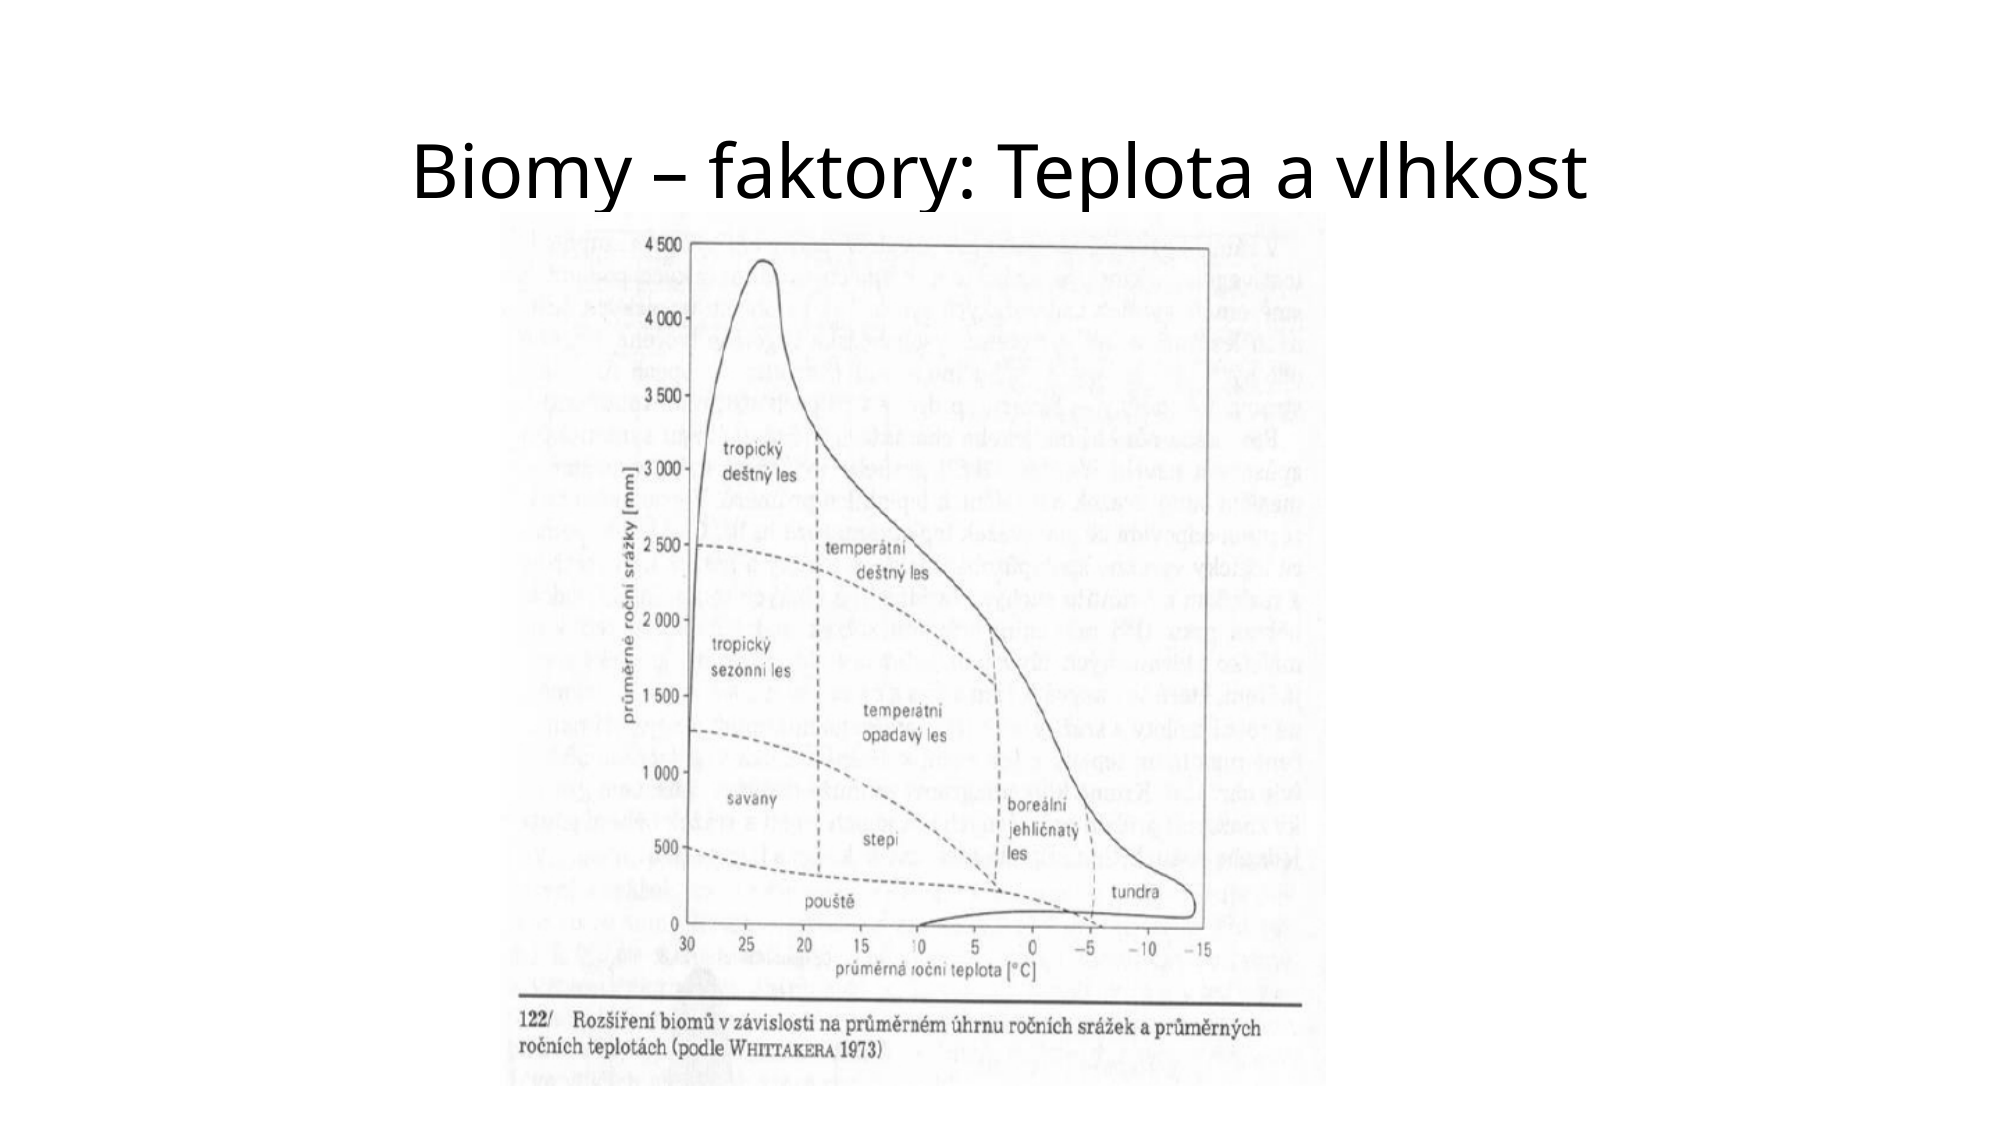

# Biomy – faktory: Teplota a vlhkost